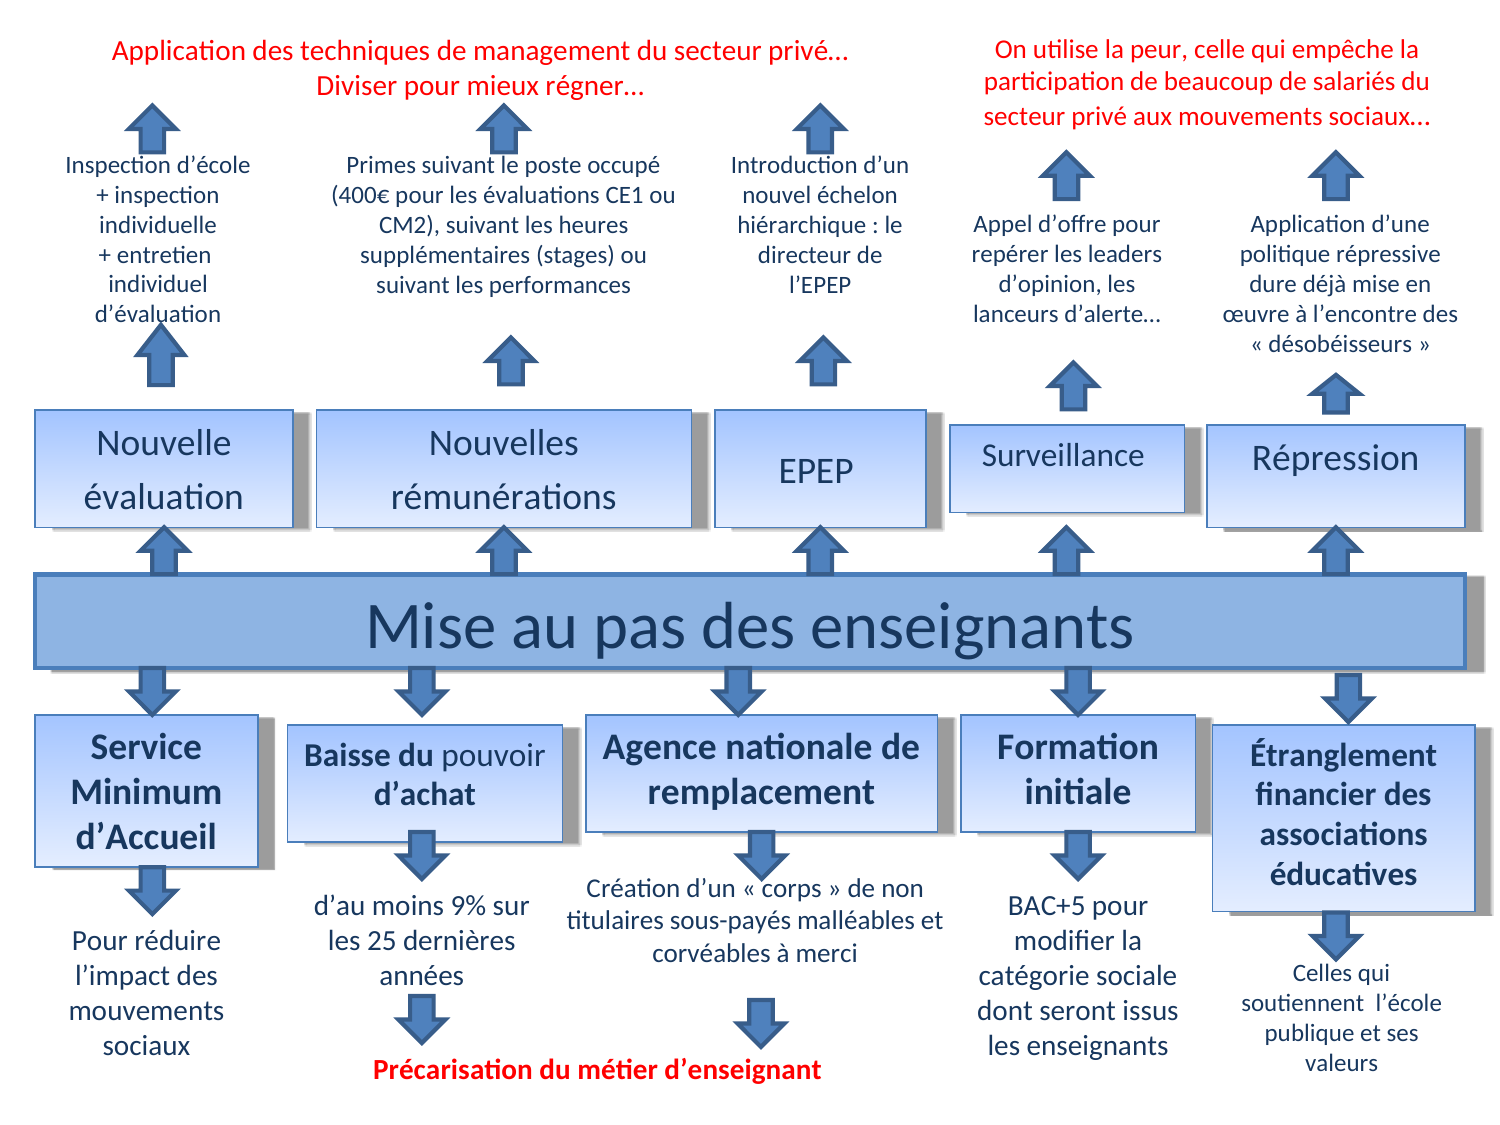

Application des techniques de management du secteur privé…
Diviser pour mieux régner…
On utilise la peur, celle qui empêche la participation de beaucoup de salariés du secteur privé aux mouvements sociaux…
Inspection d’école
+ inspection individuelle
+ entretien individuel d’évaluation
Primes suivant le poste occupé (400€ pour les évaluations CE1 ou CM2), suivant les heures supplémentaires (stages) ou suivant les performances
Introduction d’un nouvel échelon hiérarchique : le directeur de l’EPEP
Appel d’offre pour repérer les leaders d’opinion, les lanceurs d’alerte…
Application d’une politique répressive dure déjà mise en œuvre à l’encontre des « désobéisseurs »
Nouvelle
évaluation
Nouvelles
rémunérations
EPEP
Surveillance
Répression
Mise au pas des enseignants
Service Minimum d’Accueil
Agence nationale de remplacement
Formation initiale
Baisse du pouvoir d’achat
Étranglement financier des associations éducatives
Création d’un « corps » de non titulaires sous-payés malléables et corvéables à merci
d’au moins 9% sur les 25 dernières années
BAC+5 pour modifier la catégorie sociale dont seront issus les enseignants
Pour réduire l’impact des mouvements sociaux
Celles qui soutiennent l’école publique et ses valeurs
Précarisation du métier d’enseignant